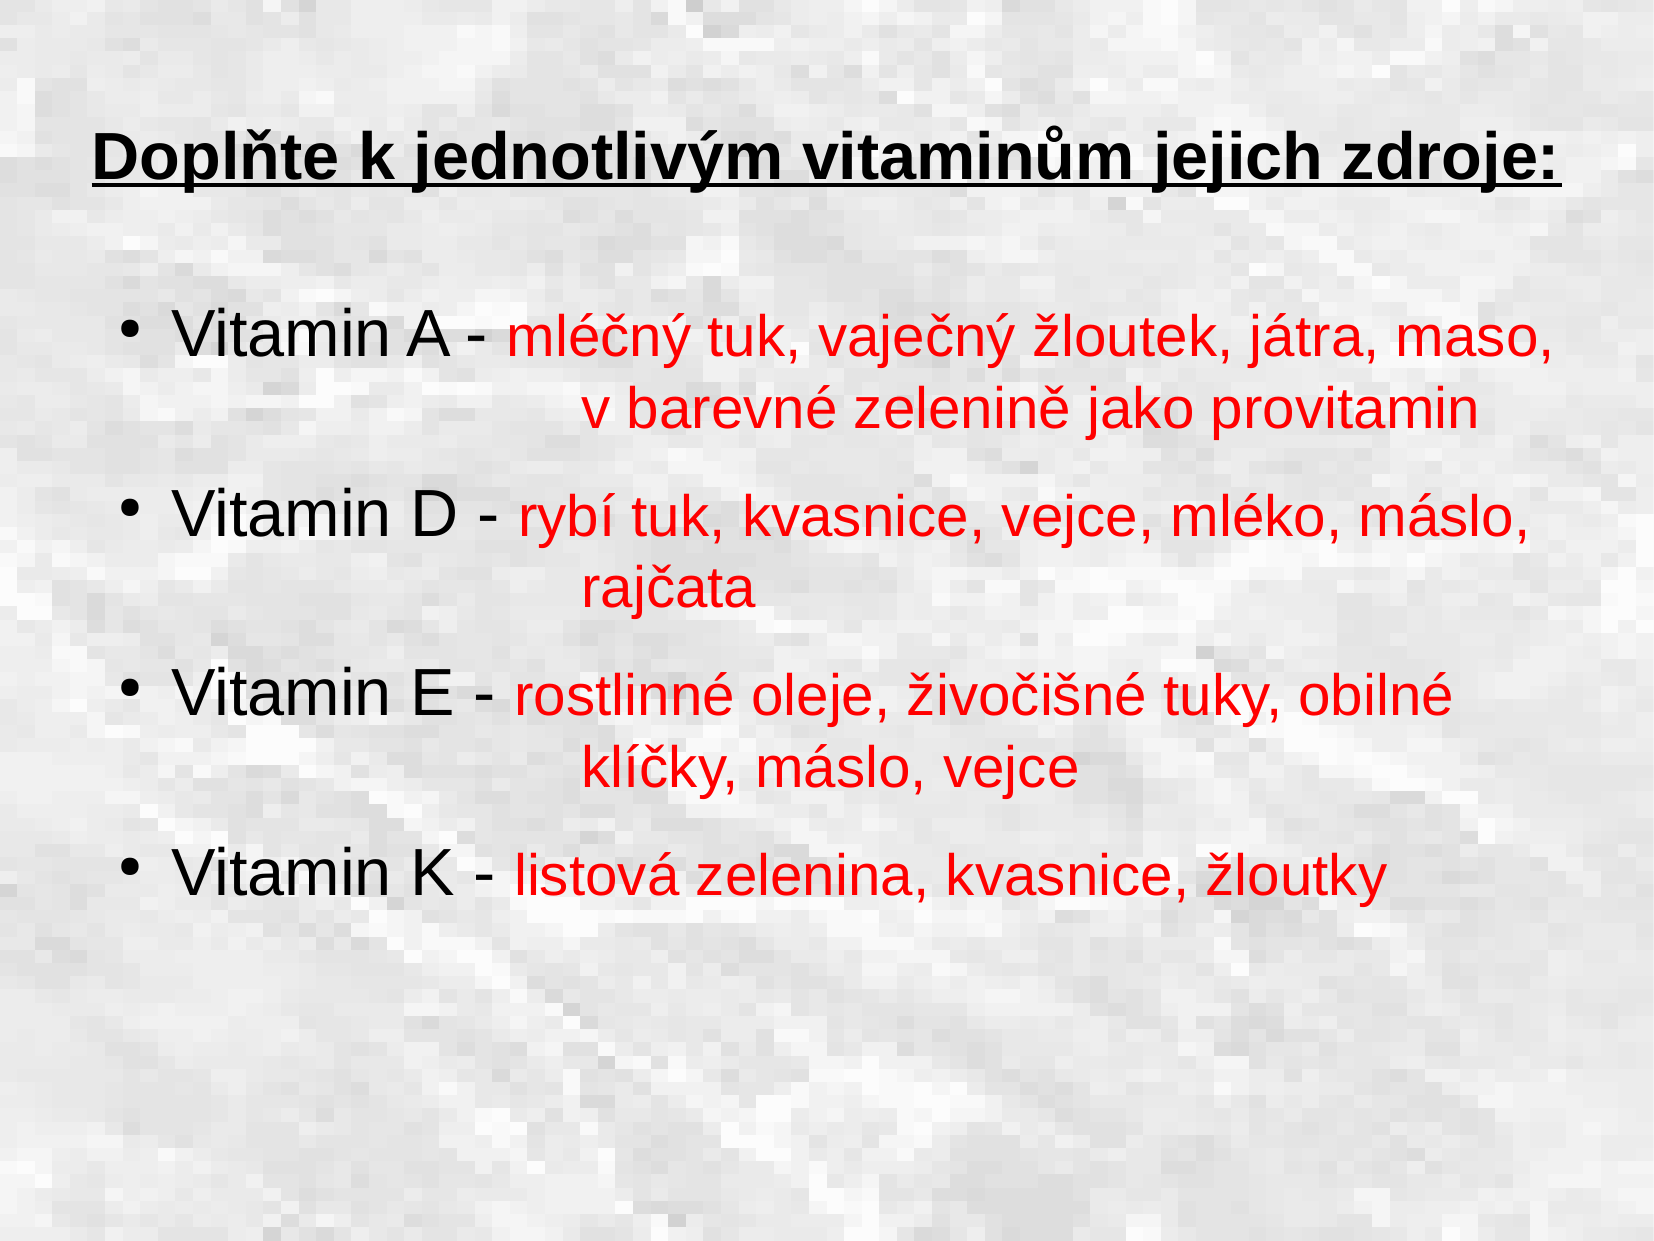

# Doplňte k jednotlivým vitaminům jejich zdroje:
Vitamin A - mléčný tuk, vaječný žloutek, játra, maso, v barevné zelenině jako provitamin
Vitamin D - rybí tuk, kvasnice, vejce, mléko, máslo, rajčata
Vitamin E - rostlinné oleje, živočišné tuky, obilné klíčky, máslo, vejce
Vitamin K - listová zelenina, kvasnice, žloutky